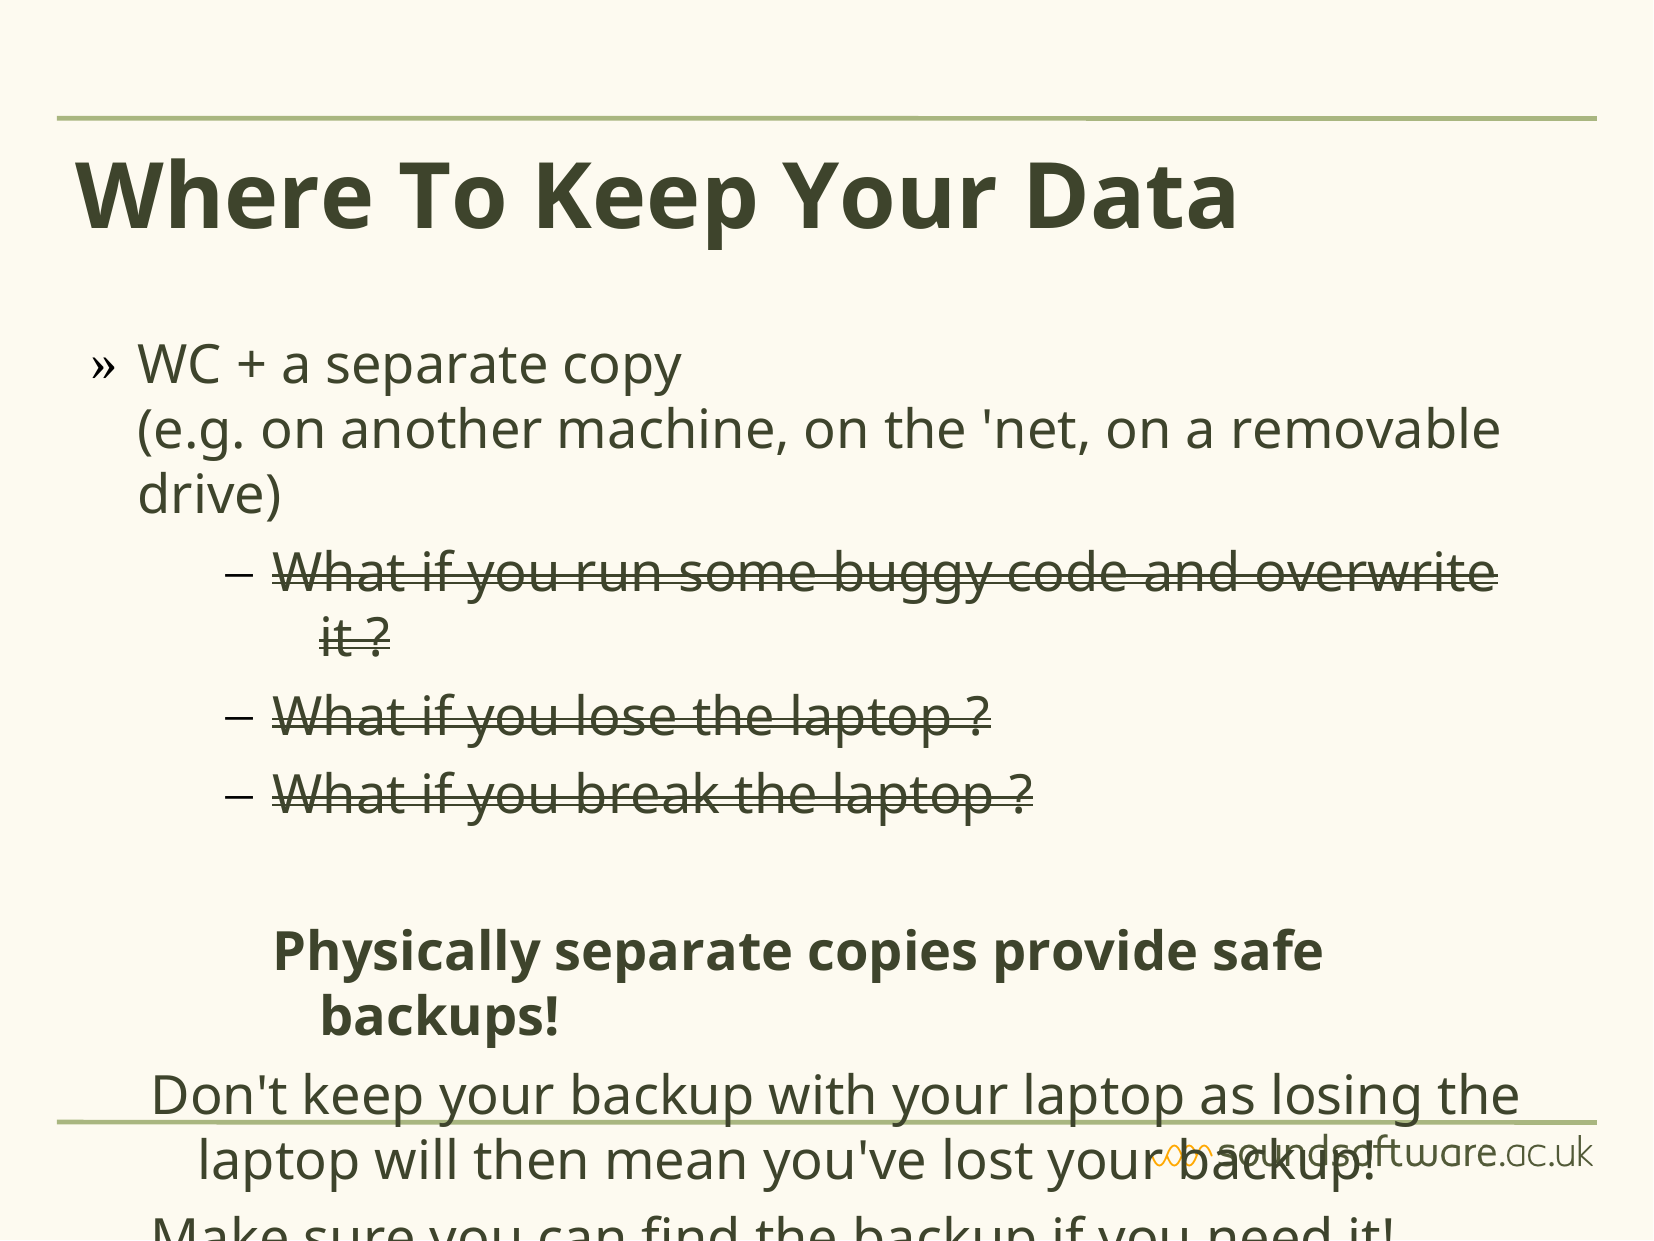

# Where To Keep Your Data
WC + a separate copy
(e.g. on another machine, on the 'net, on a removable drive)
What if you run some buggy code and overwrite it ?
What if you lose the laptop ?
What if you break the laptop ?
Physically separate copies provide safe backups!
Don't keep your backup with your laptop as losing the laptop will then mean you've lost your backup!
Make sure you can find the backup if you need it!